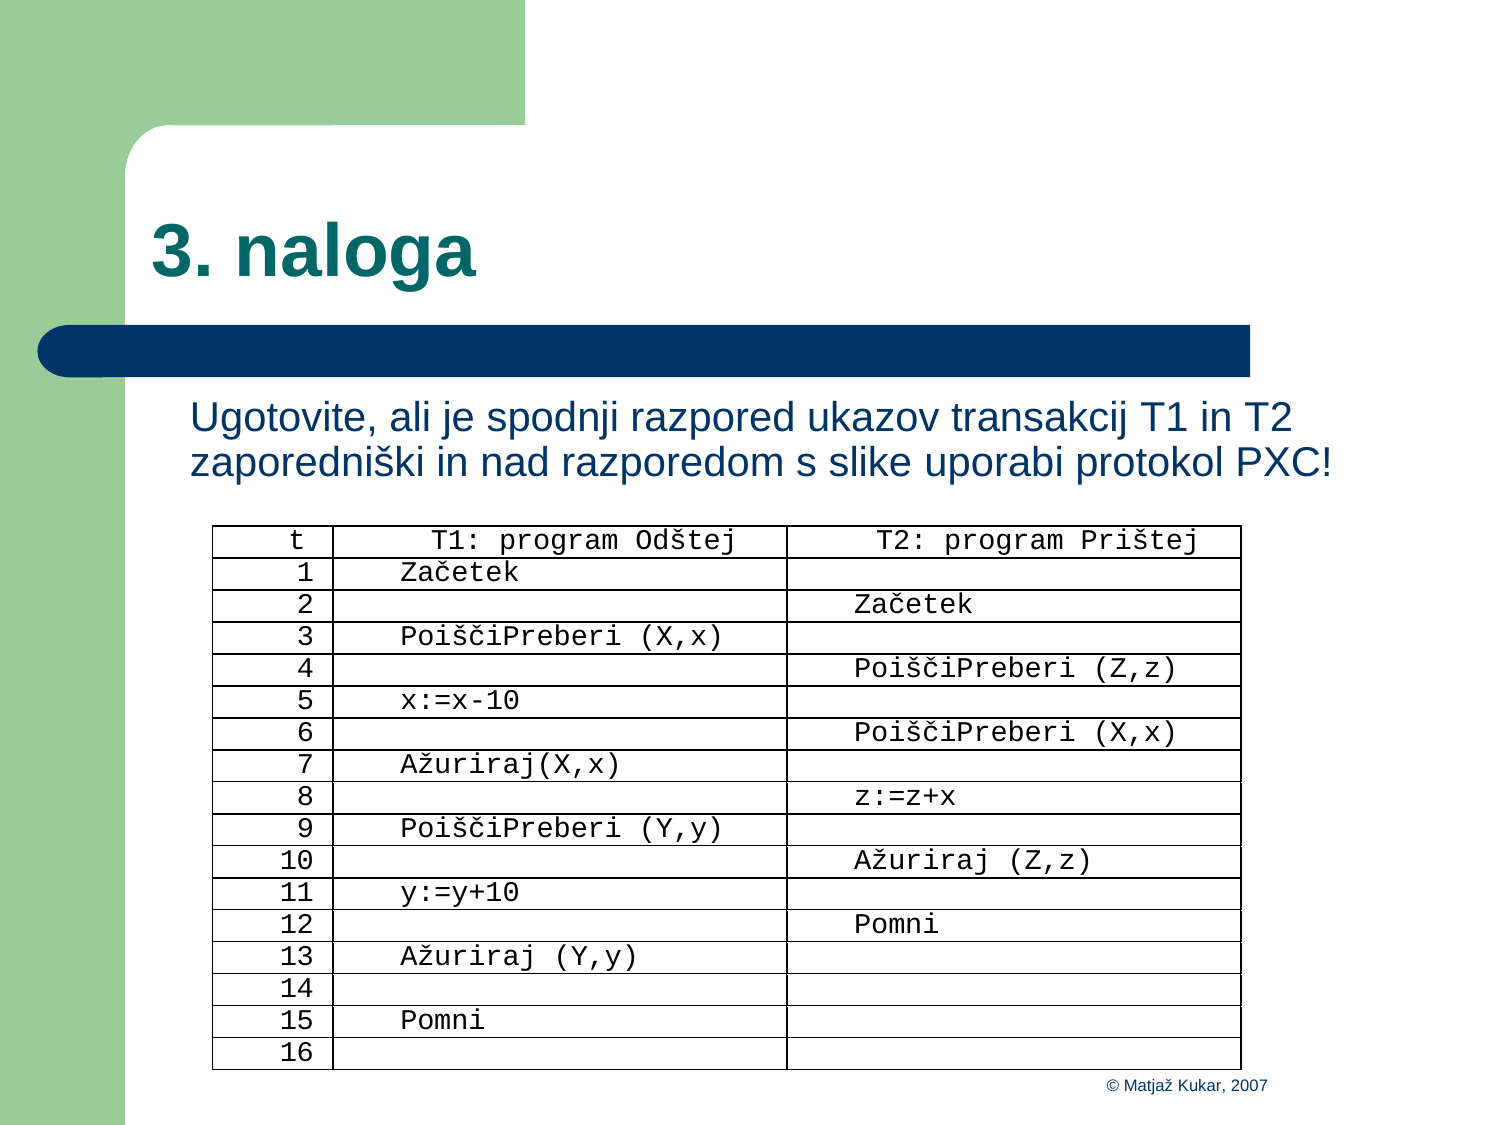

# 3. naloga
Ugotovite, ali je spodnji razpored ukazov transakcij T1 in T2 zaporedniški in nad razporedom s slike uporabi protokol PXC!
© Matjaž Kukar, 2007